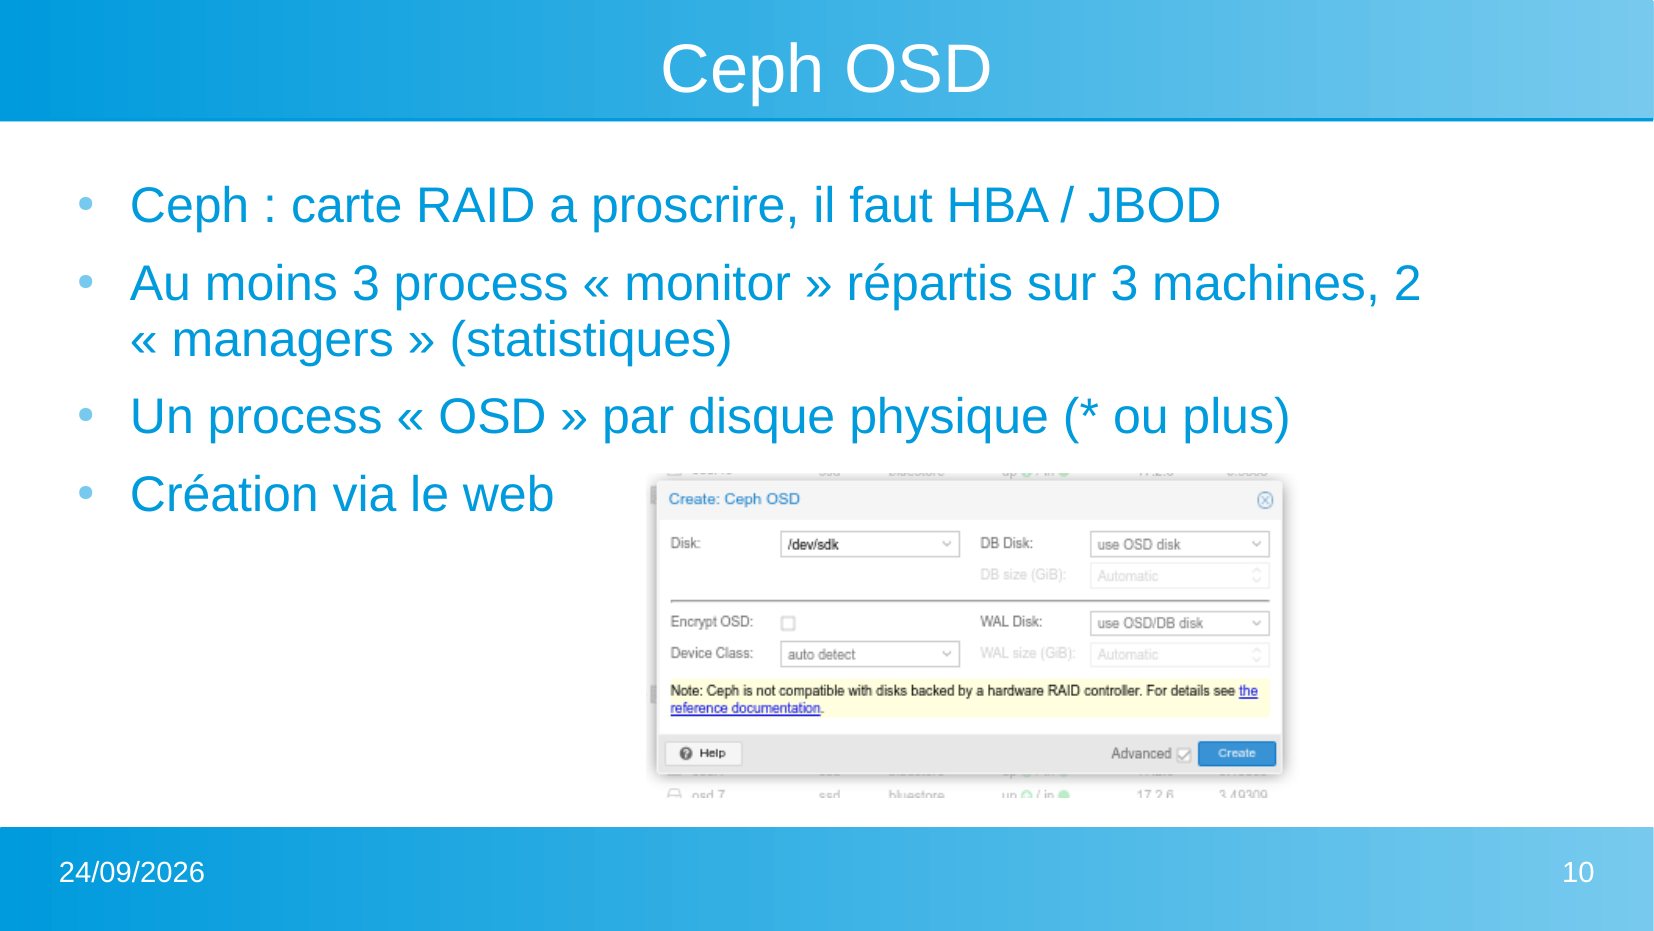

# Ceph OSD
Ceph : carte RAID a proscrire, il faut HBA / JBOD
Au moins 3 process « monitor » répartis sur 3 machines, 2 « managers » (statistiques)
Un process « OSD » par disque physique (* ou plus)
Création via le web
10